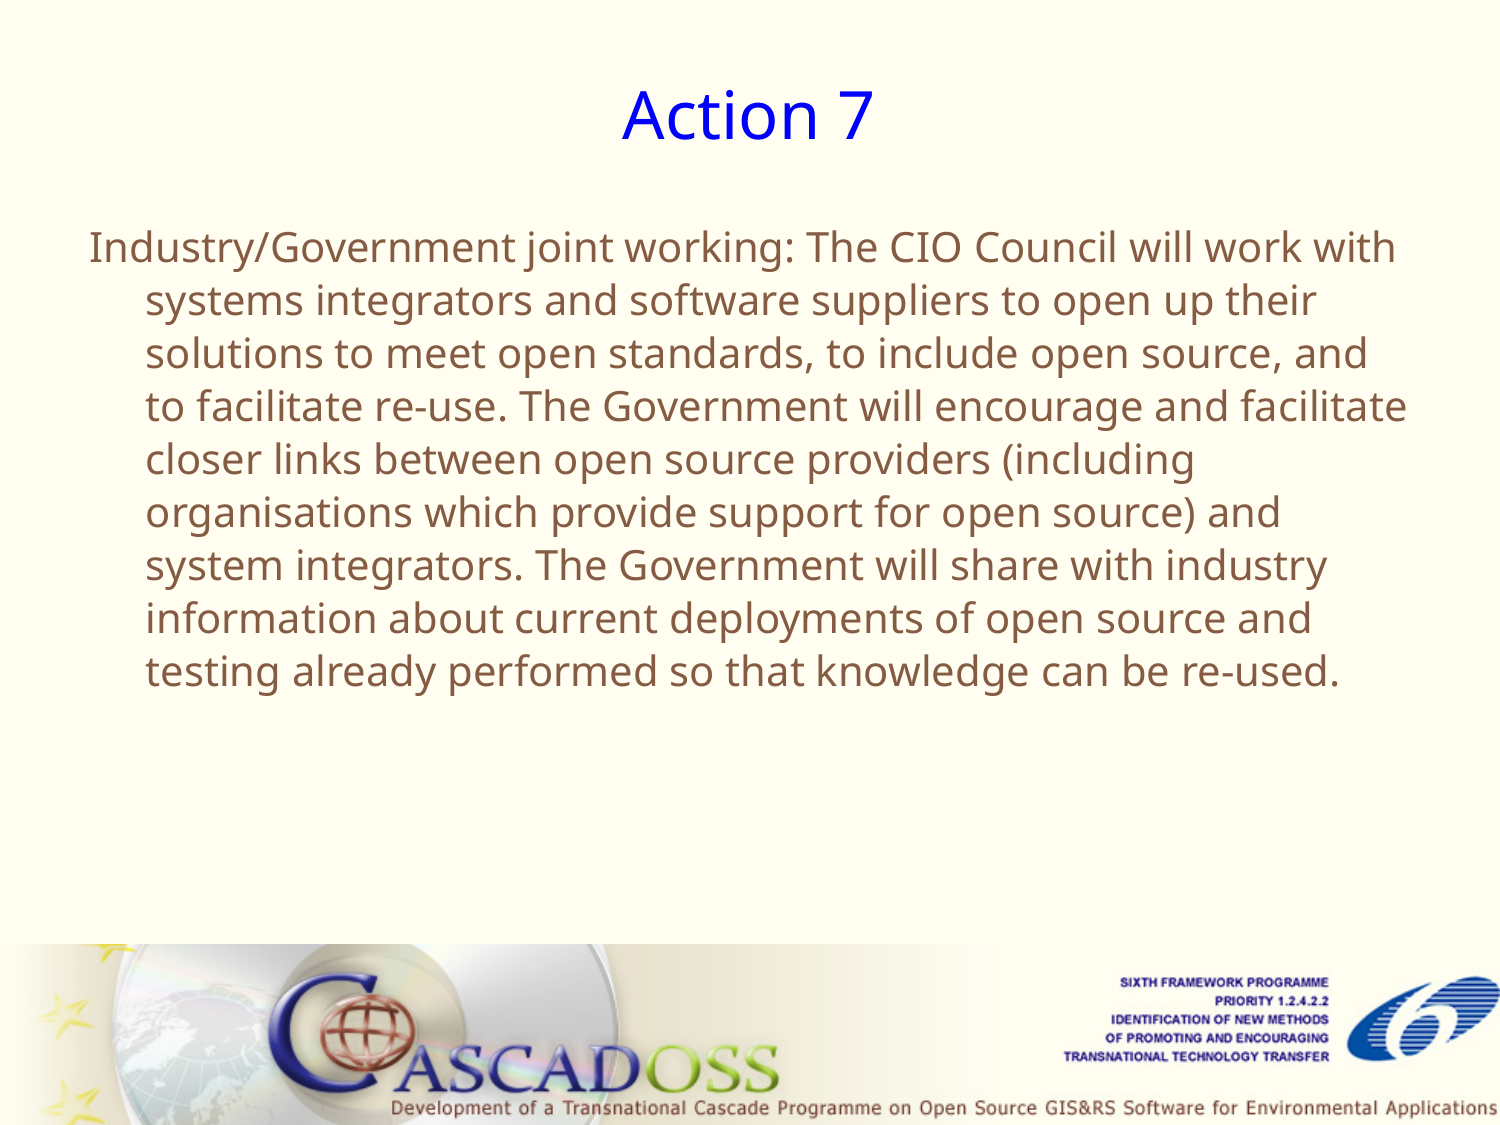

# Action 7
Industry/Government joint working: The CIO Council will work with systems integrators and software suppliers to open up their solutions to meet open standards, to include open source, and to facilitate re-use. The Government will encourage and facilitate closer links between open source providers (including organisations which provide support for open source) and system integrators. The Government will share with industry information about current deployments of open source and testing already performed so that knowledge can be re-used.